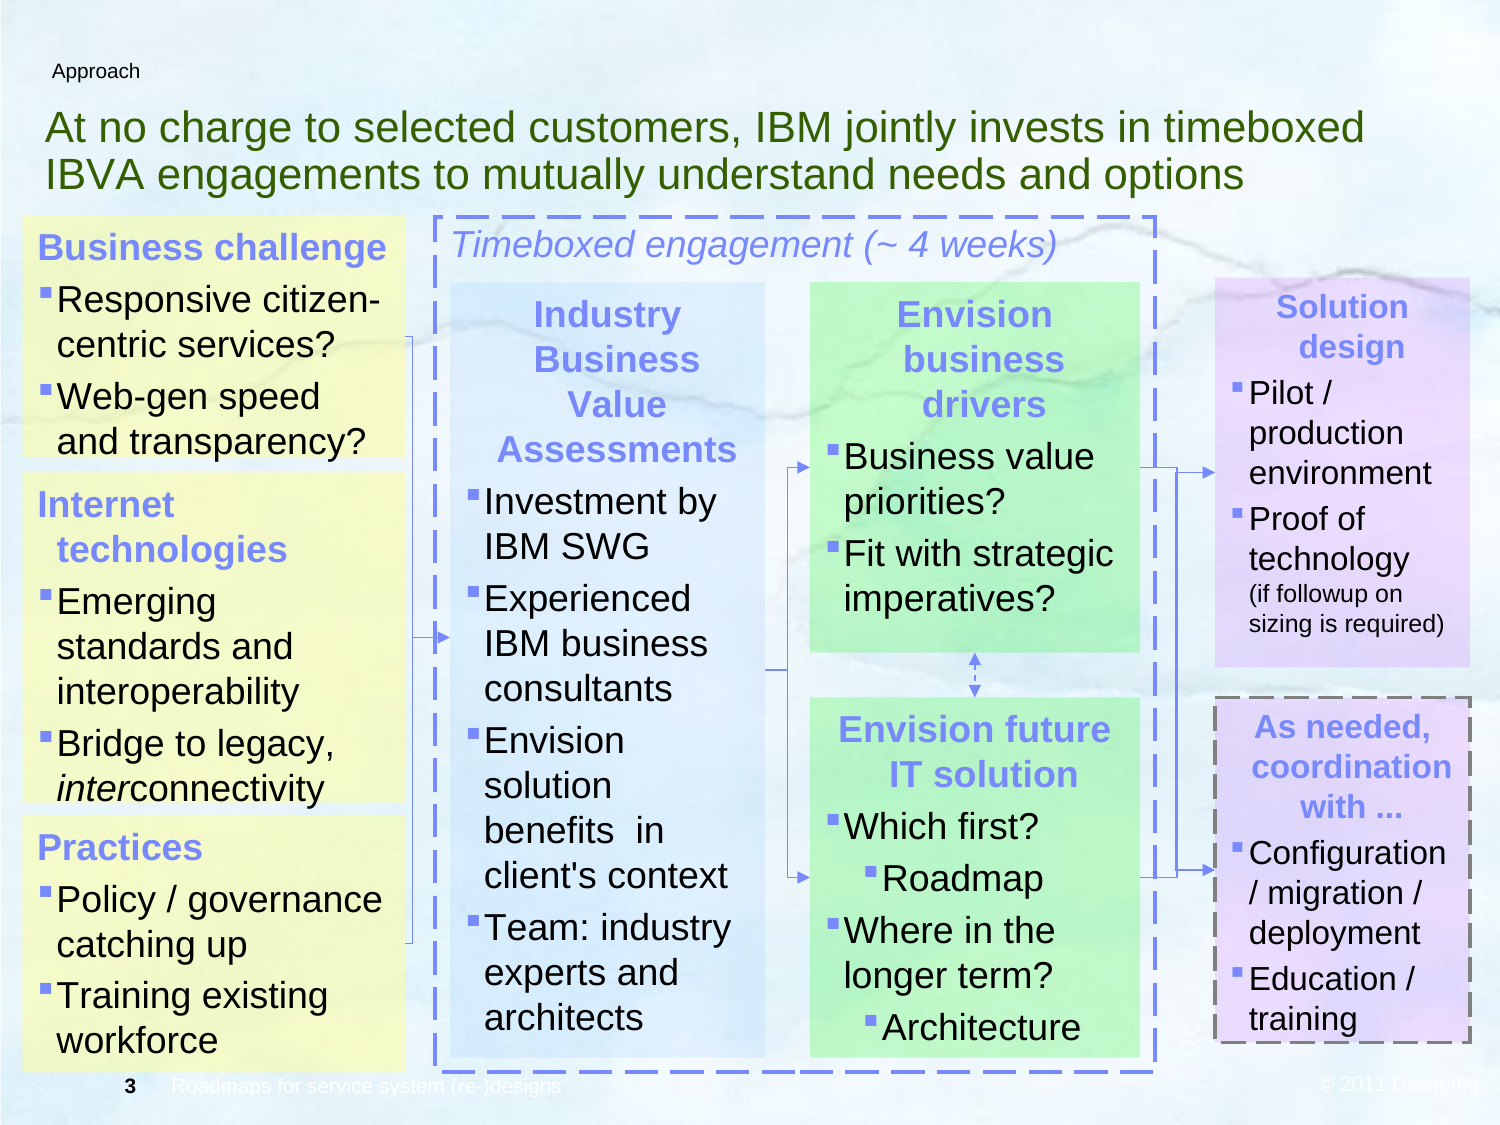

Approach
# At no charge to selected customers, IBM jointly invests in timeboxed IBVA engagements to mutually understand needs and options
Business challenge
Responsive citizen-centric services?
Web-gen speed and transparency?
Timeboxed engagement (~ 4 weeks)
Solution design
Pilot / production environment
Proof of technology
(if followup on sizing is required)
Industry Business Value Assessments
Investment by IBM SWG
Experienced IBM business consultants
Envision solution benefits in client's context
Team: industry experts and architects
Envision business drivers
Business value priorities?
Fit with strategic imperatives?
Internet technologies
Emerging standards and interoperability
Bridge to legacy, interconnectivity
Envision future IT solution
Which first?
Roadmap
Where in the longer term?
Architecture
As needed, coordination with ...
Configuration / migration / deployment
Education / training
Practices
Policy / governance catching up
Training existing workforce
3
Roadmaps for service system (re-)designs